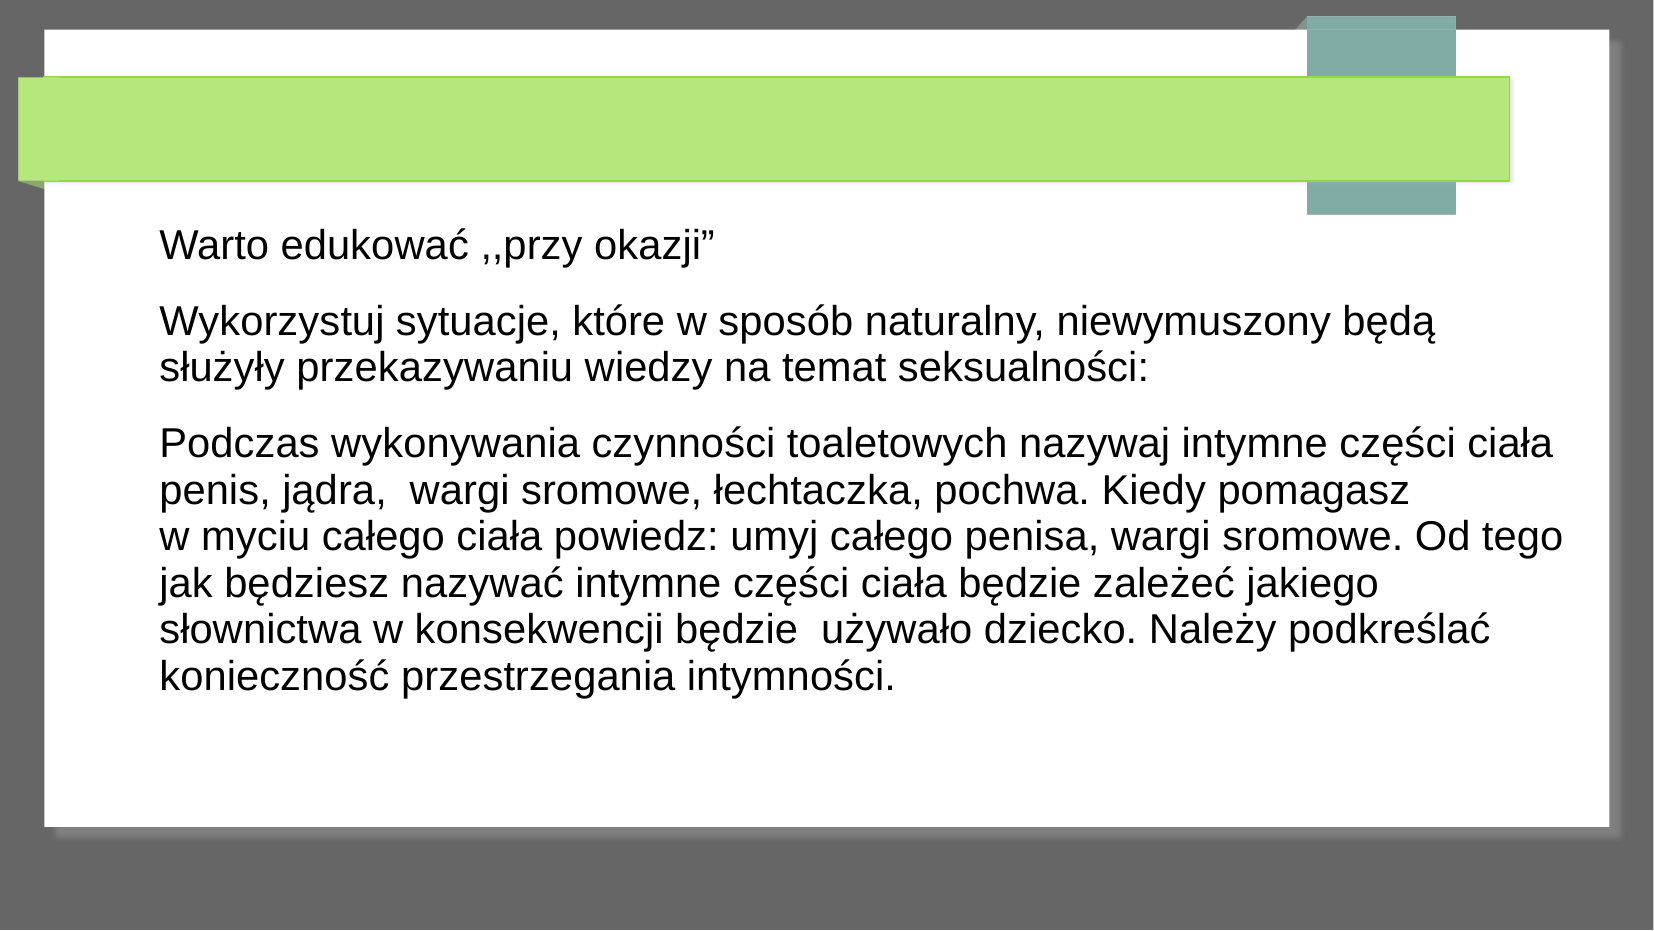

#
Warto edukować ,,przy okazji”
Wykorzystuj sytuacje, które w sposób naturalny, niewymuszony będą służyły przekazywaniu wiedzy na temat seksualności:
Podczas wykonywania czynności toaletowych nazywaj intymne części ciała penis, jądra, wargi sromowe, łechtaczka, pochwa. Kiedy pomagasz
w myciu całego ciała powiedz: umyj całego penisa, wargi sromowe. Od tego jak będziesz nazywać intymne części ciała będzie zależeć jakiego słownictwa w konsekwencji będzie używało dziecko. Należy podkreślać konieczność przestrzegania intymności.